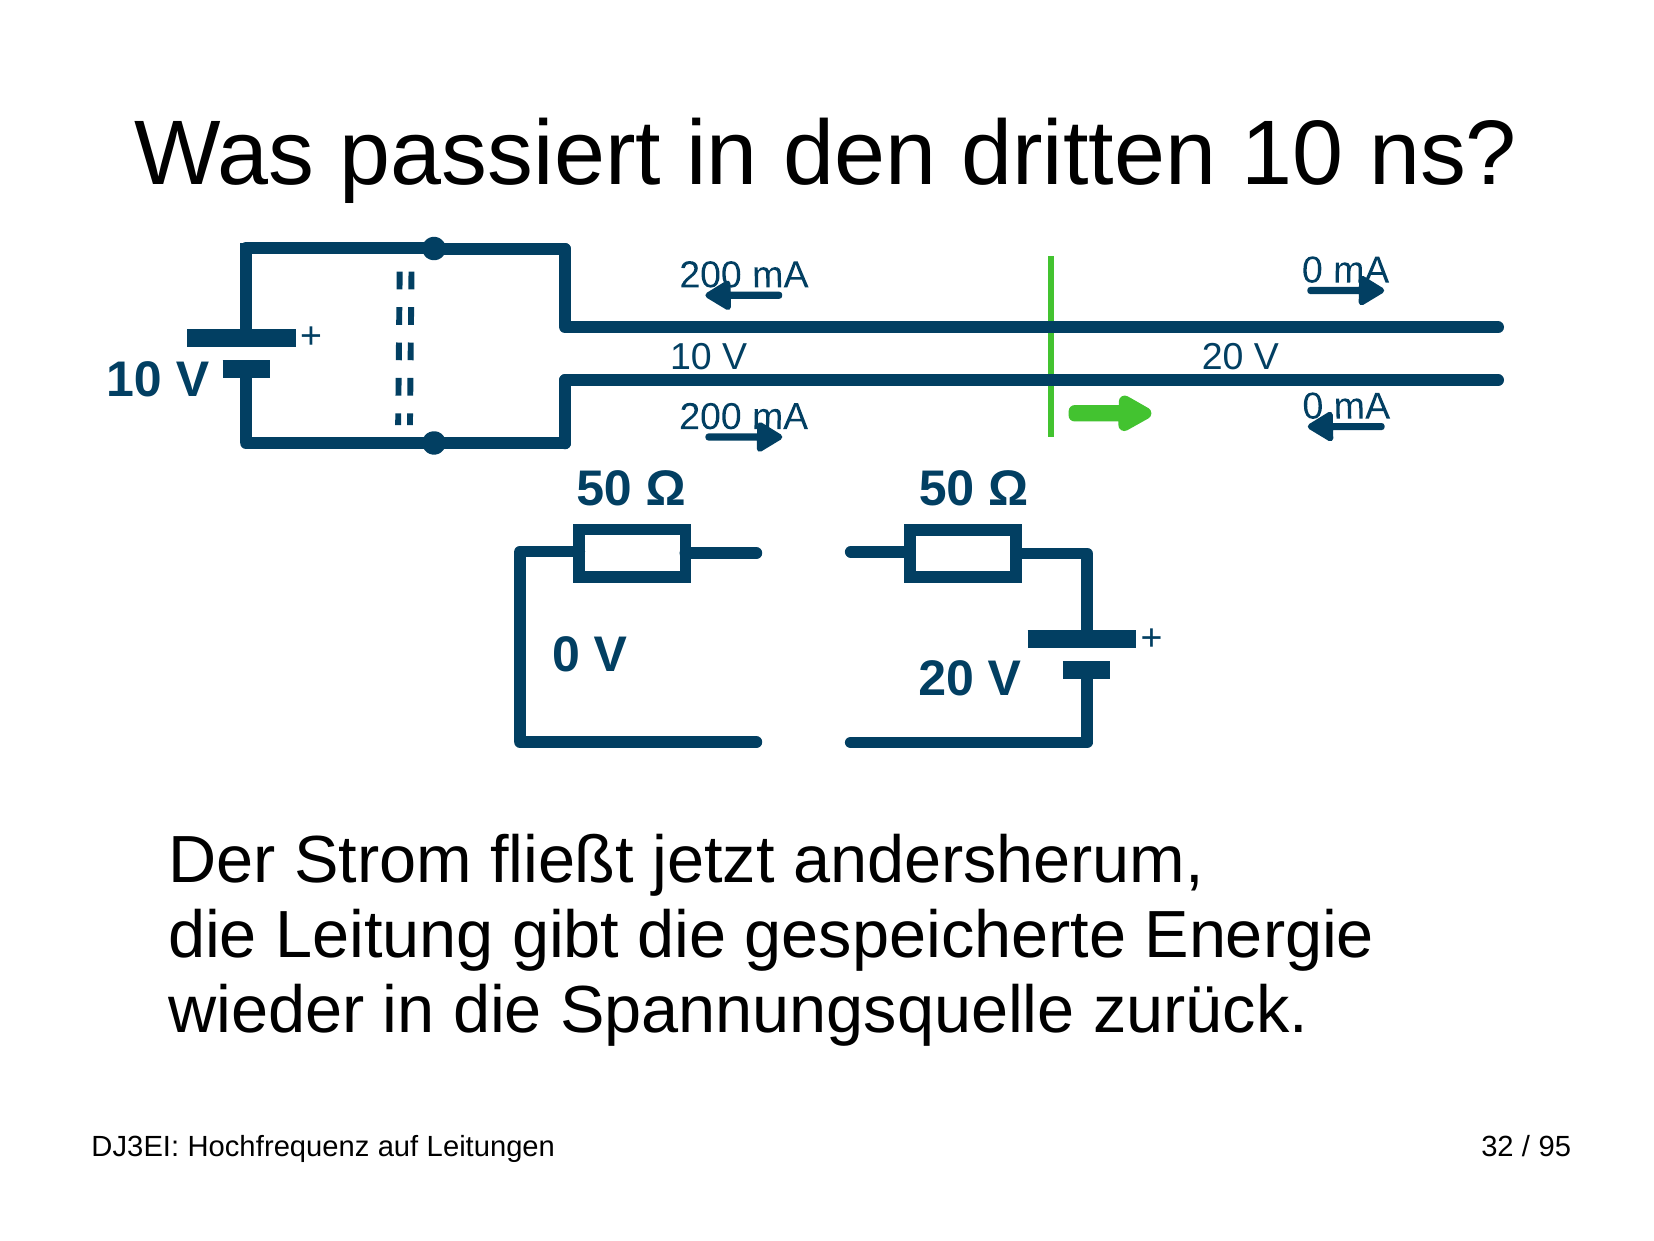

# Was passiert in den dritten 10 ns?
0 mA
200 mA
+
10 V
20 V
10 V
0 mA
200 mA
50 Ω
50 Ω
+
0 V
20 V
Der Strom fließt jetzt andersherum,
die Leitung gibt die gespeicherte Energie
wieder in die Spannungsquelle zurück.